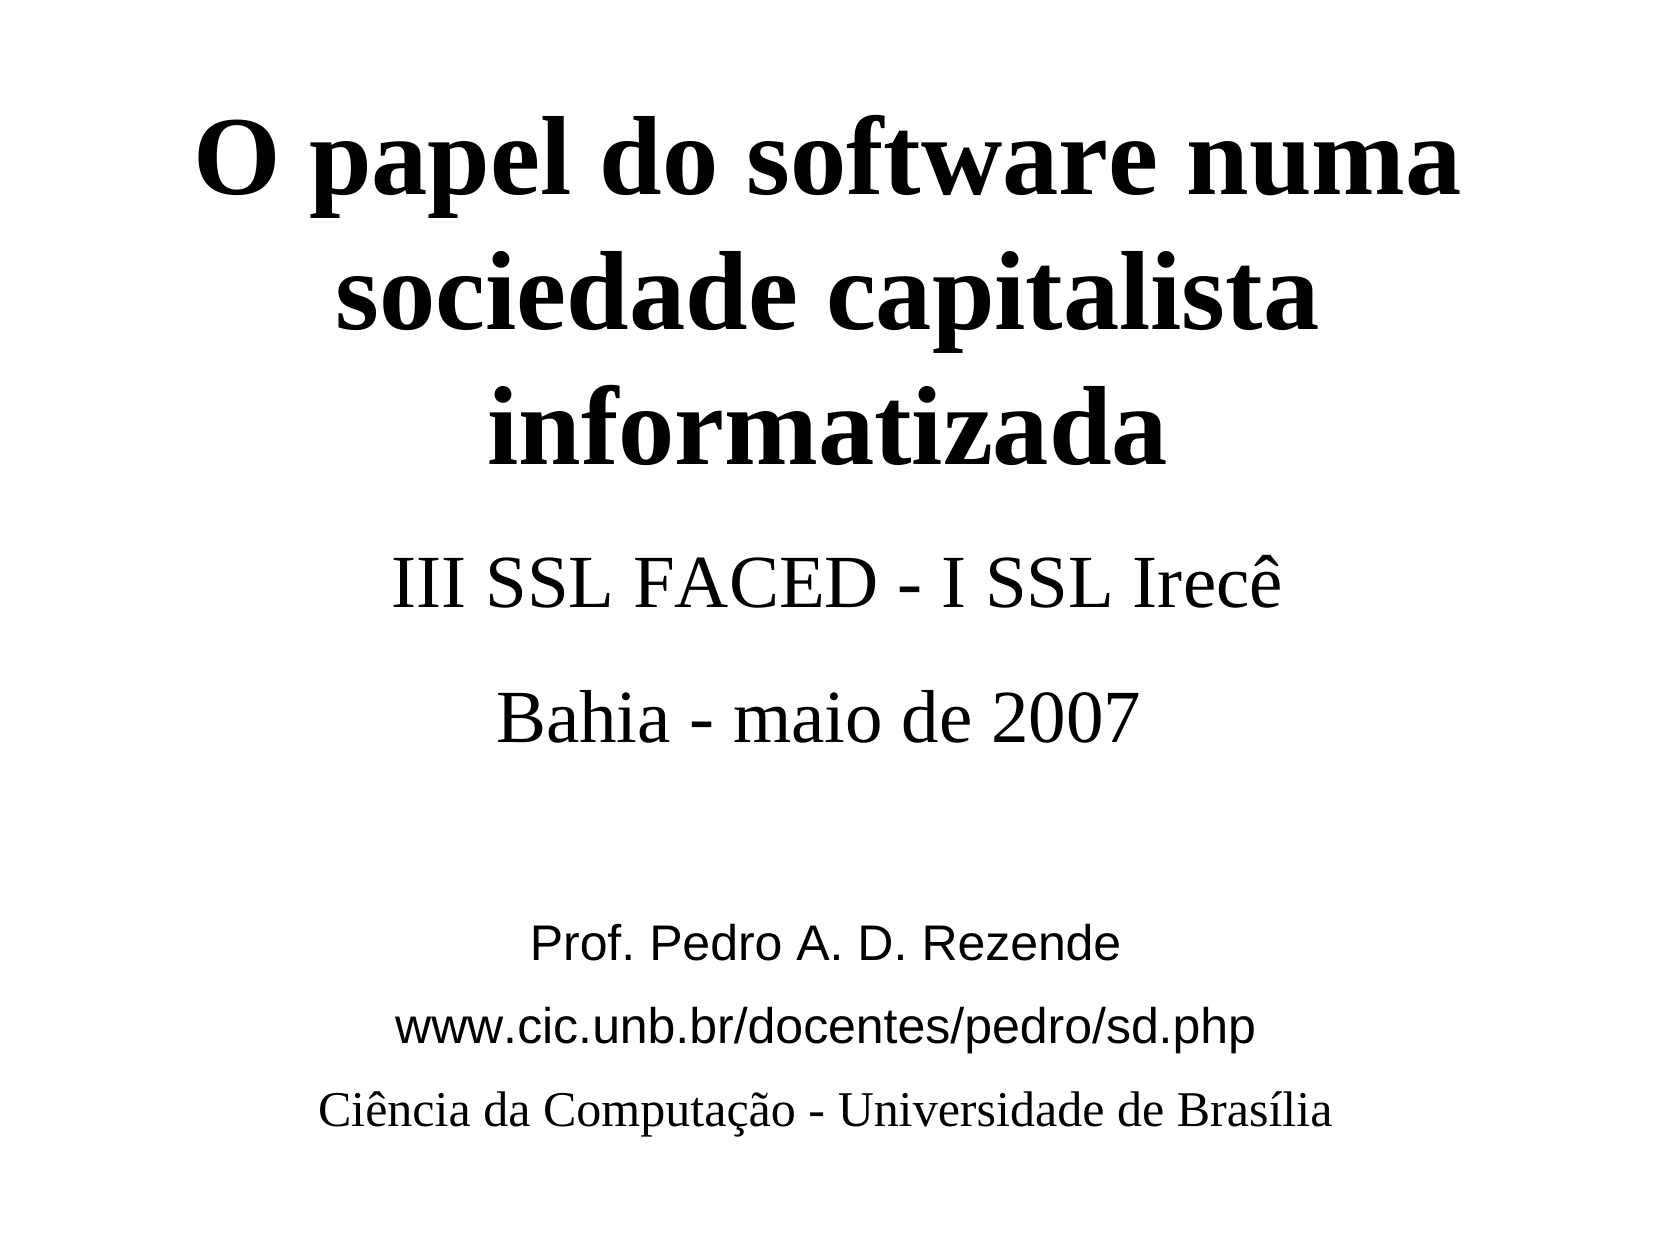

# O papel do software numa sociedade capitalista informatizada III SSL FACED - I SSL Irecê Bahia - maio de 2007
Prof. Pedro A. D. Rezende
www.cic.unb.br/docentes/pedro/sd.php
Ciência da Computação - Universidade de Brasília